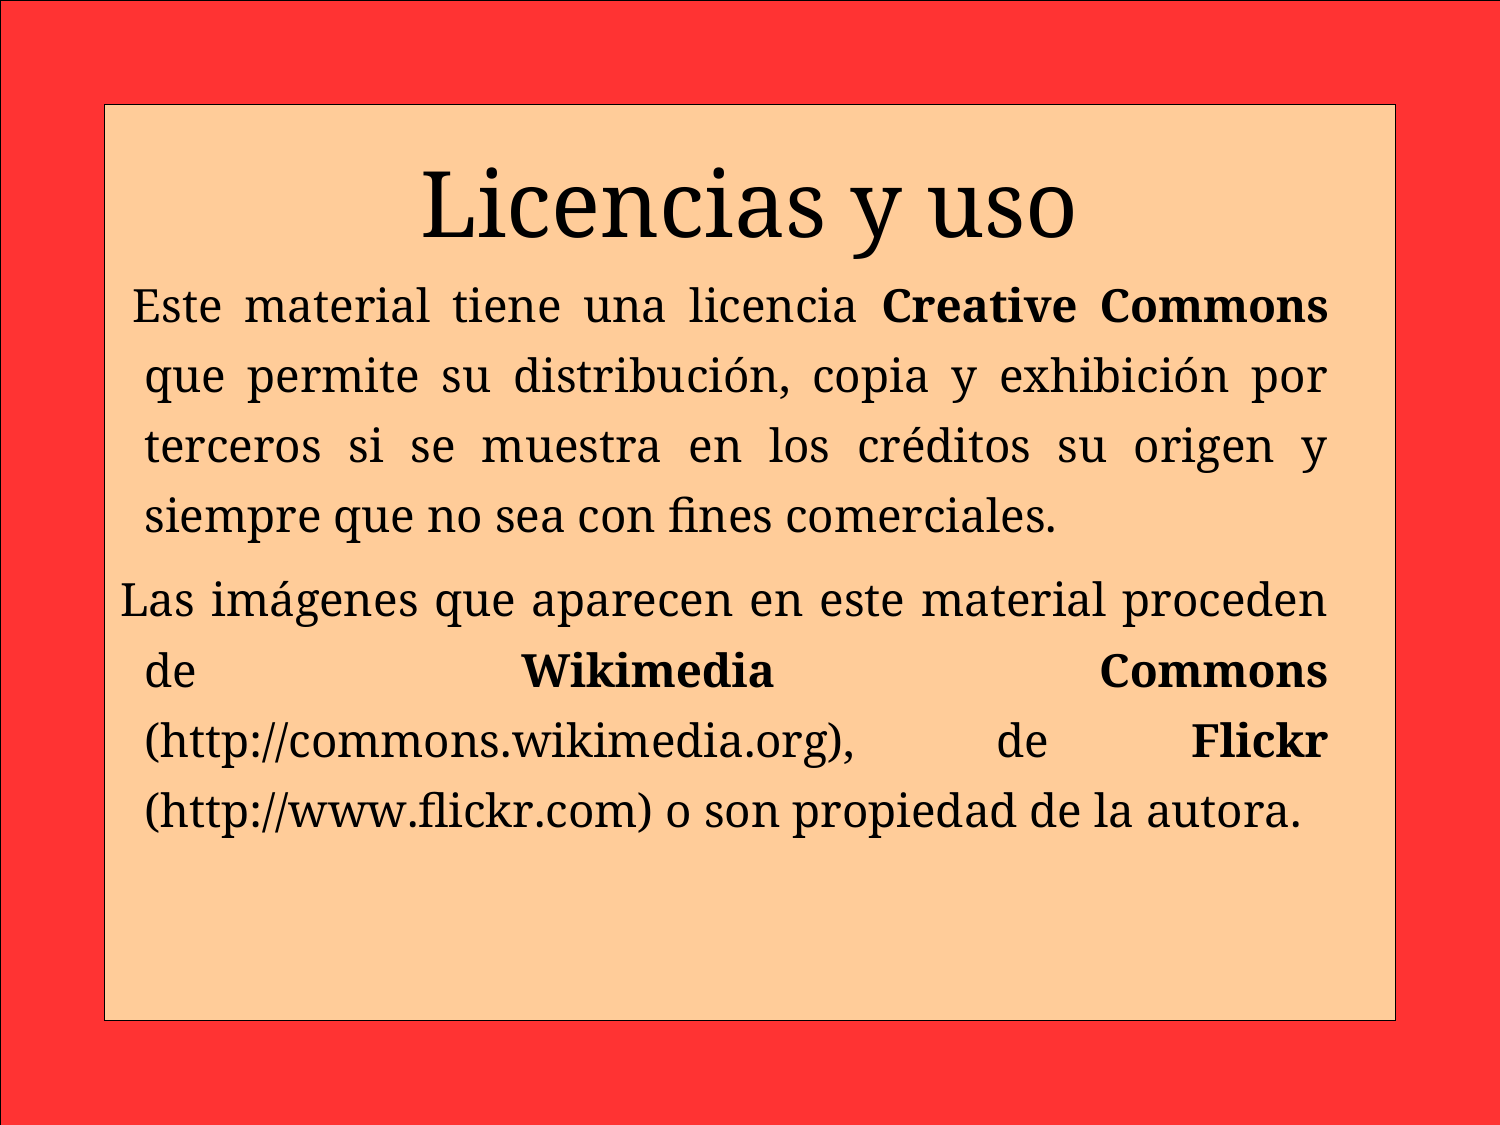

# Licencias y uso
 Este material tiene una licencia Creative Commons que permite su distribución, copia y exhibición por terceros si se muestra en los créditos su origen y siempre que no sea con fines comerciales.
 Las imágenes que aparecen en este material proceden de Wikimedia Commons (http://commons.wikimedia.org), de Flickr (http://www.flickr.com) o son propiedad de la autora.